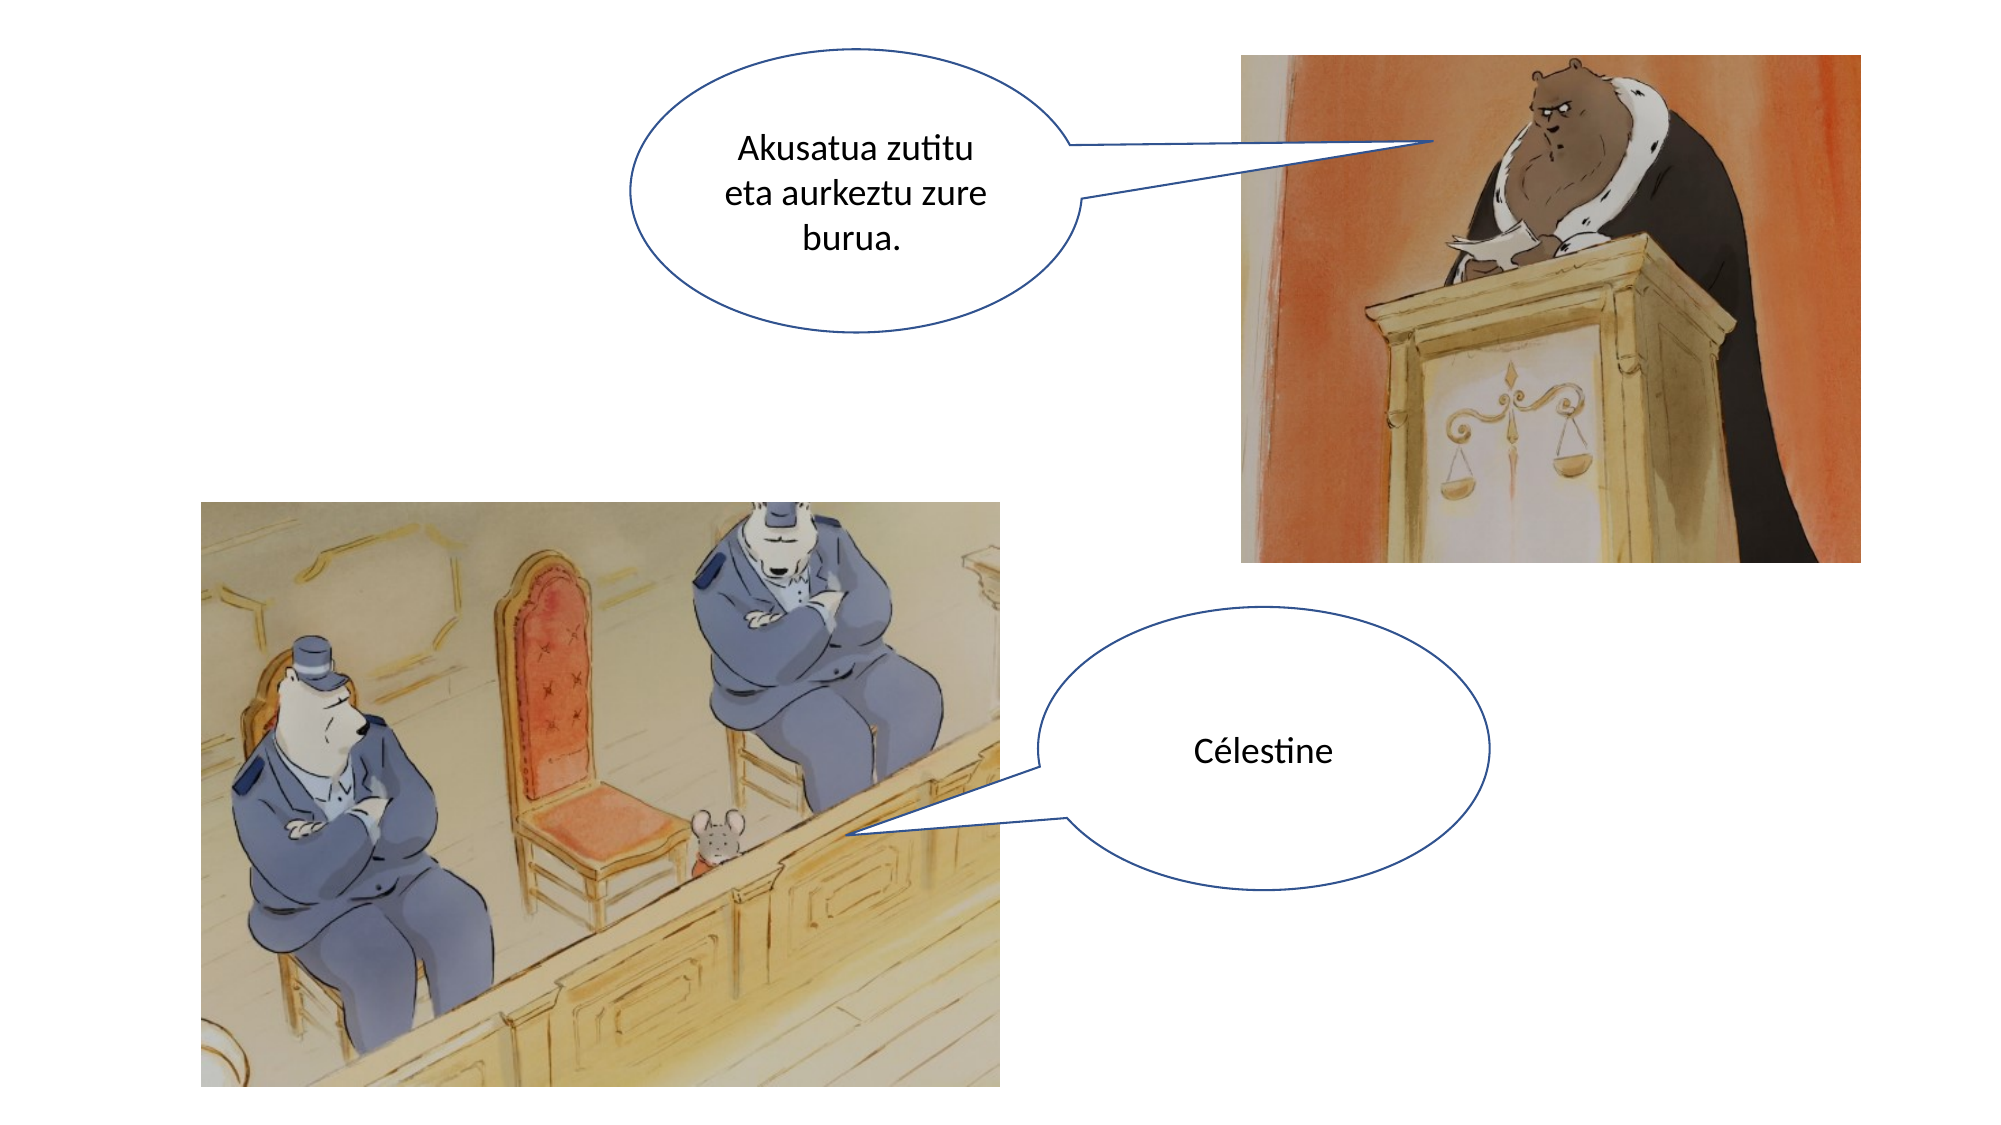

Akusatua zutitu eta aurkeztu zure burua.
Célestine